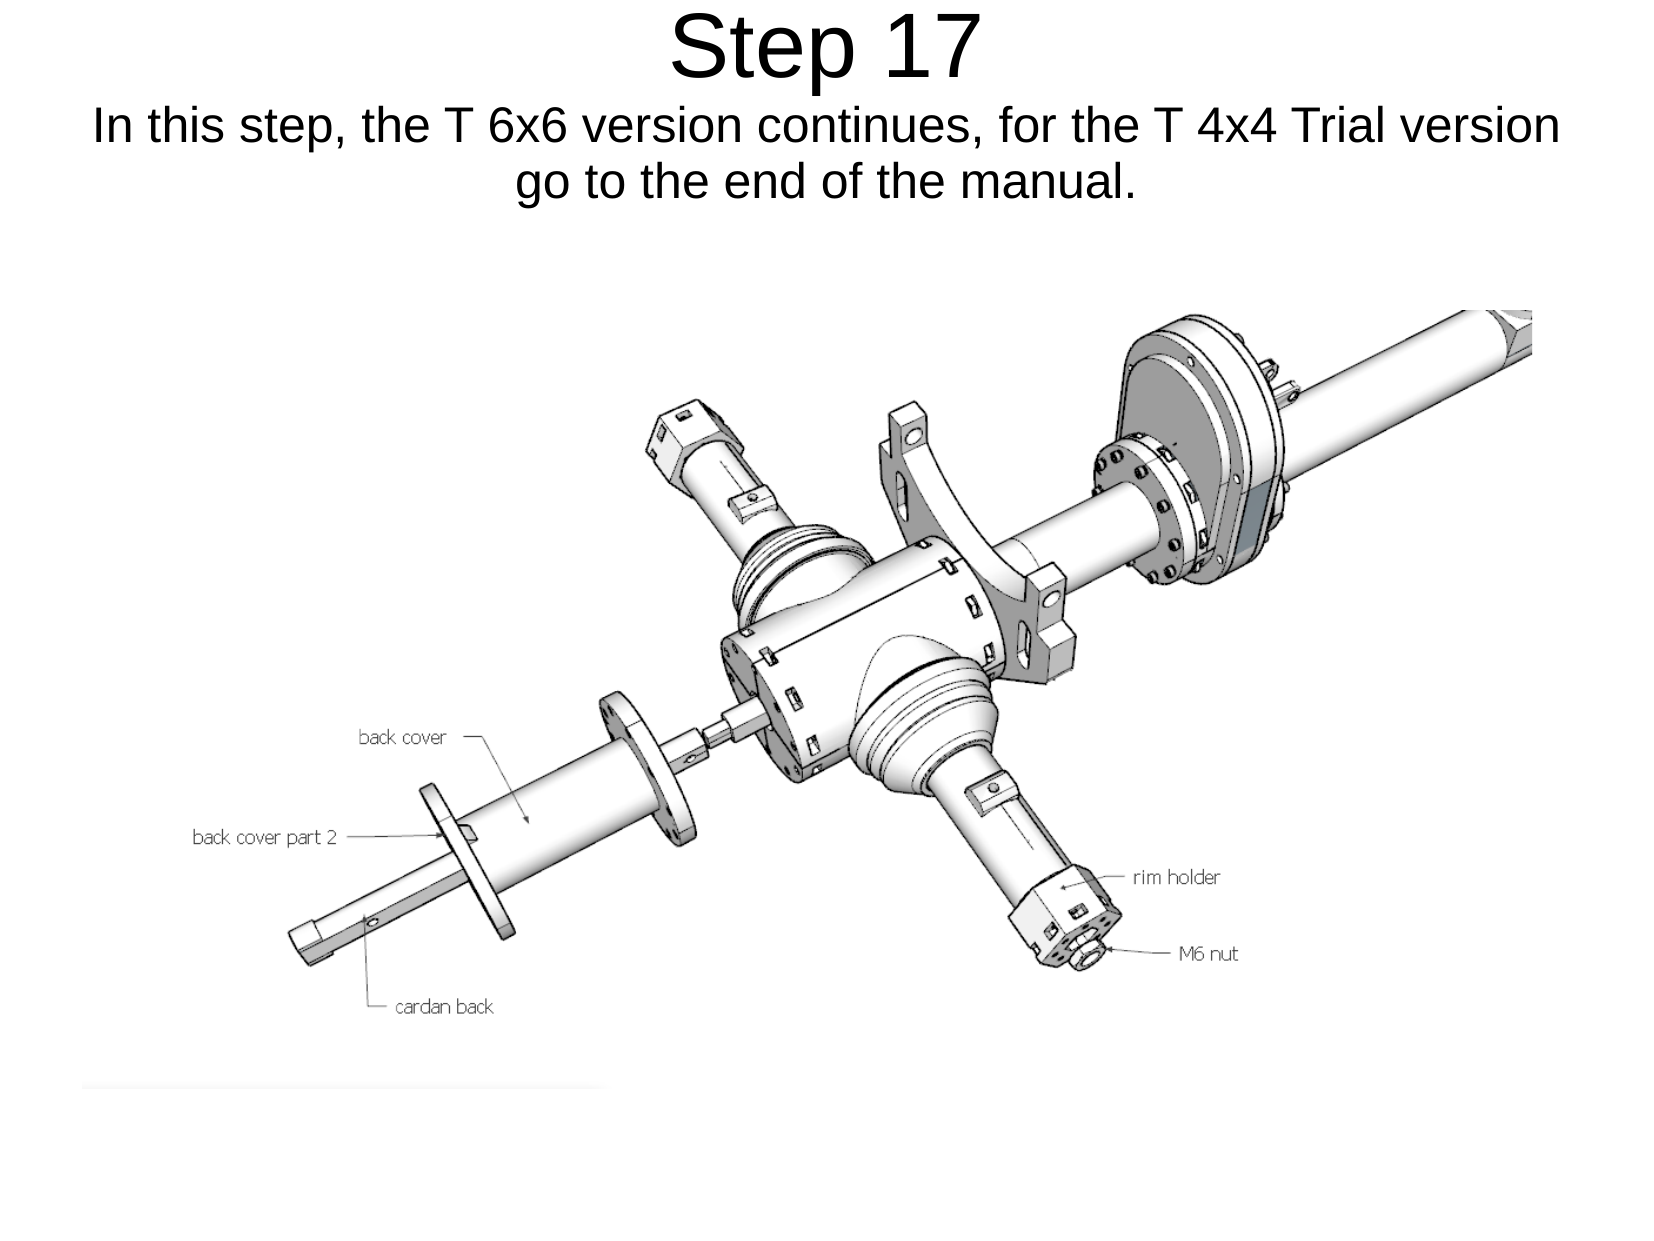

# Step 17 In this step, the T 6x6 version continues, for the T 4x4 Trial version go to the end of the manual.